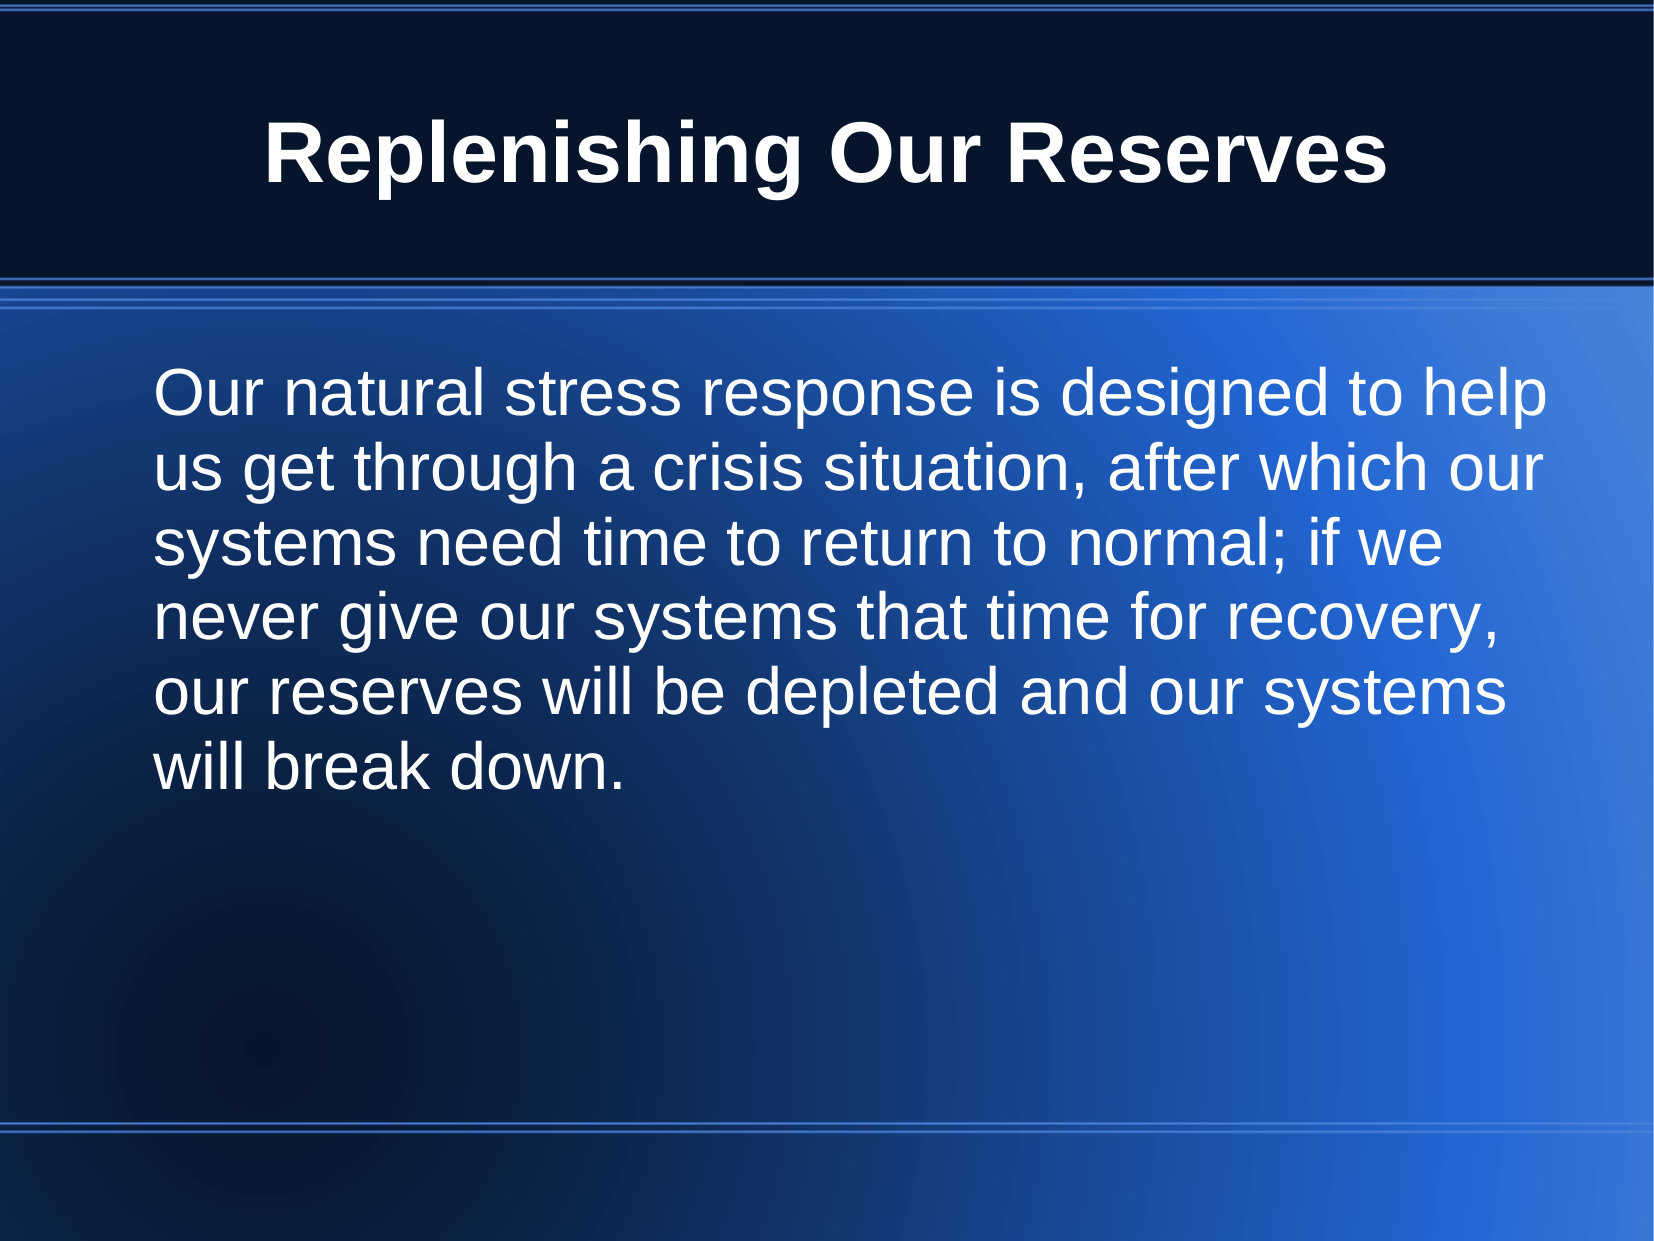

# Replenishing Our Reserves
Our natural stress response is designed to help us get through a crisis situation, after which our systems need time to return to normal; if we never give our systems that time for recovery, our reserves will be depleted and our systems will break down.